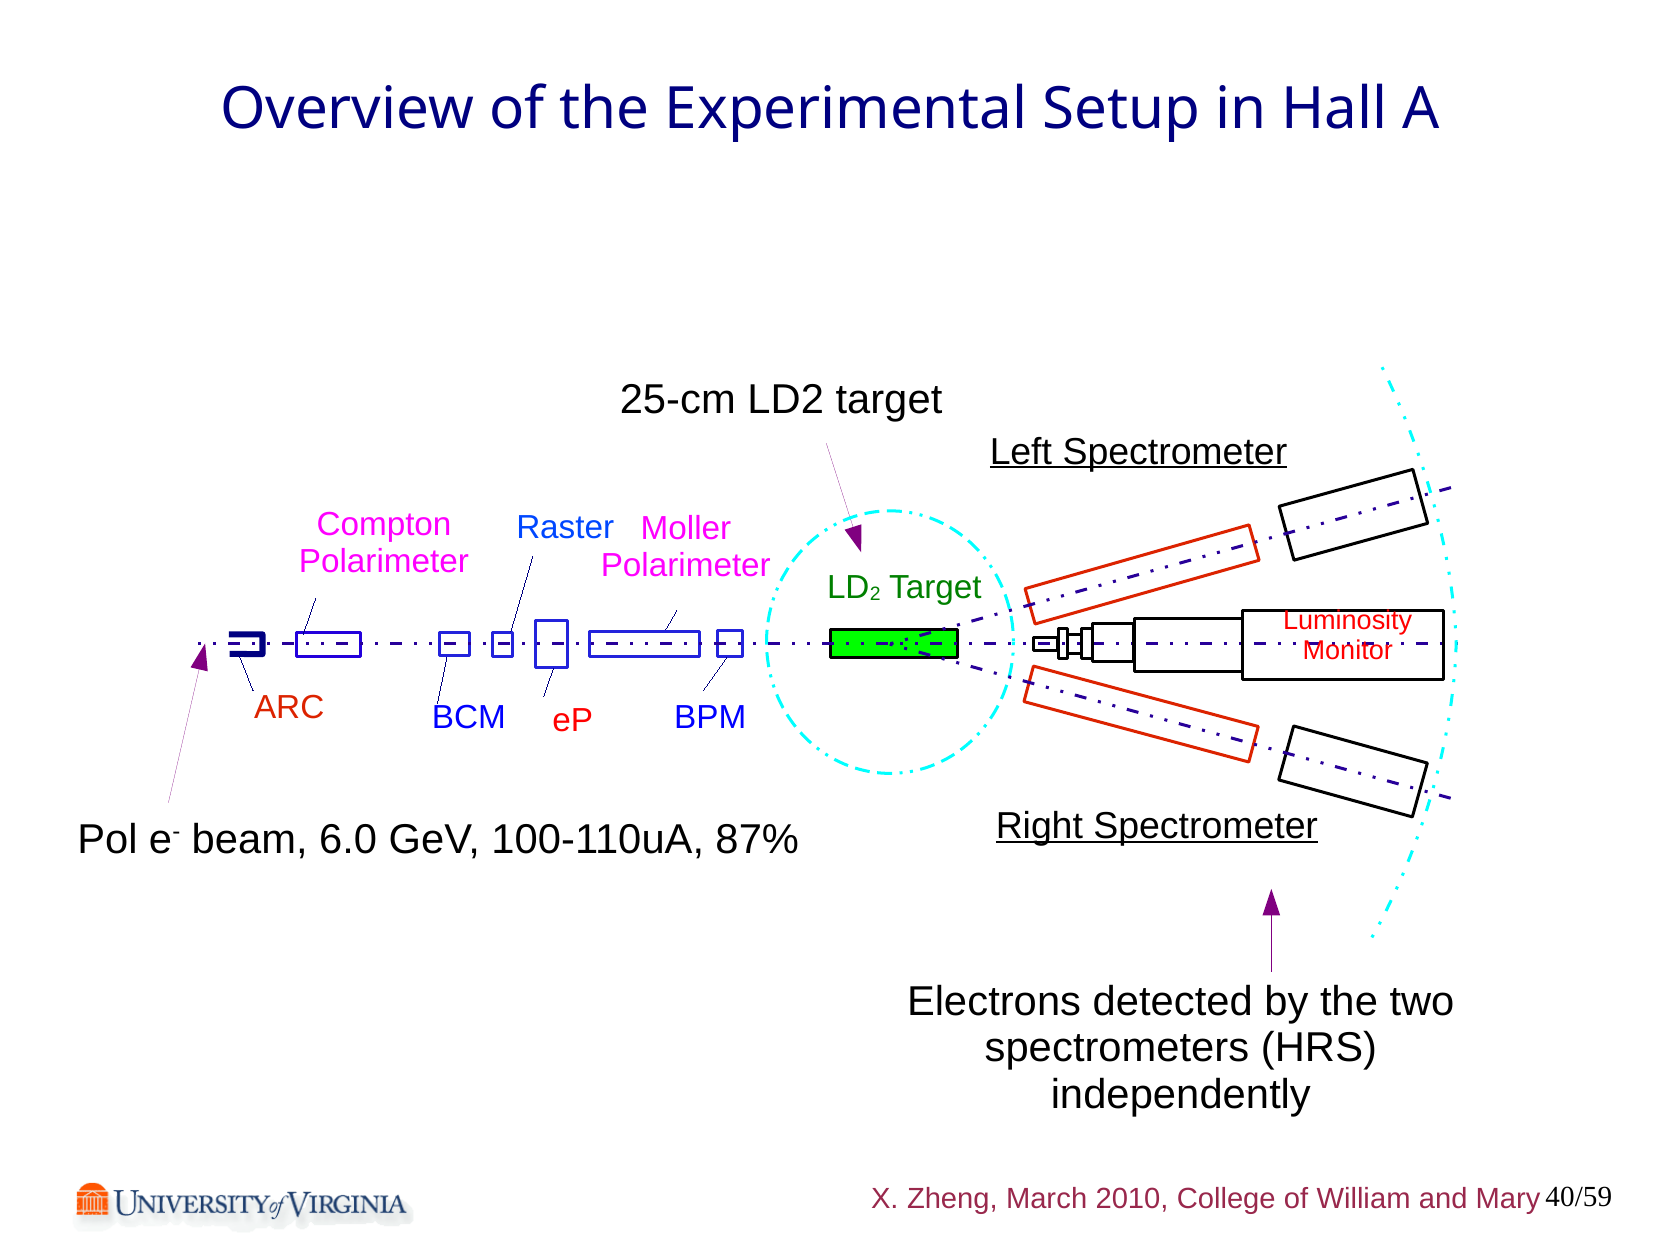

# Overview of the Experimental Setup in Hall A
25-cm LD2 target
Left Spectrometer
Compton
Polarimeter
Raster
Moller Polarimeter
LD2 Target
Luminosity Monitor
eP
BPM
BCM
ARC
Right Spectrometer
Pol e- beam, 6.0 GeV, 100-110uA, 87%
Electrons detected by the two spectrometers (HRS) independently